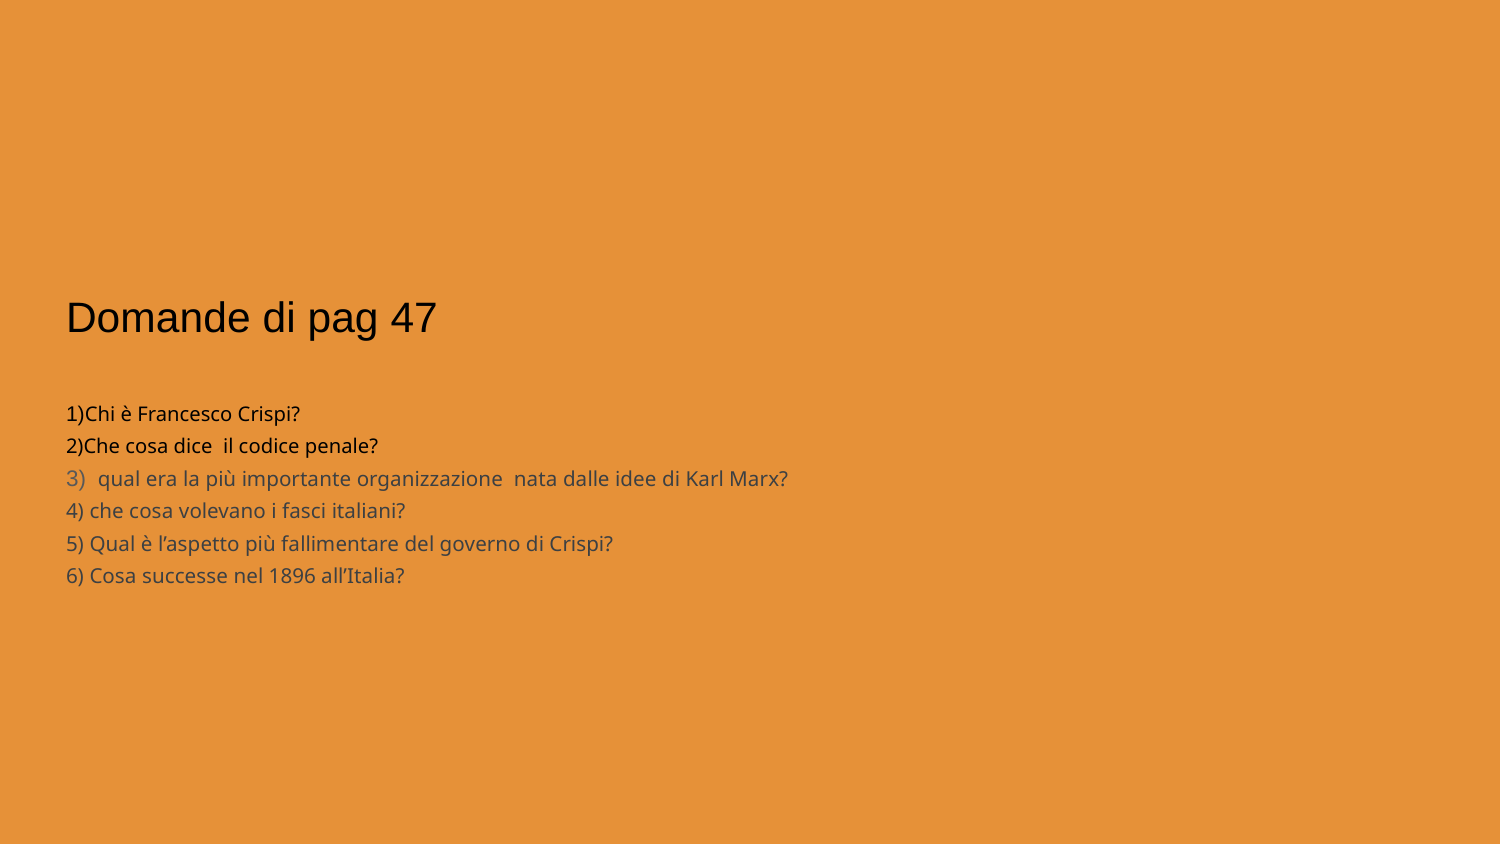

# Domande di pag 47 1)Chi è Francesco Crispi? 2)Che cosa dice il codice penale? 3) qual era la più importante organizzazione nata dalle idee di Karl Marx? 4) che cosa volevano i fasci italiani? 5) Qual è l’aspetto più fallimentare del governo di Crispi? 6) Cosa successe nel 1896 all’Italia?